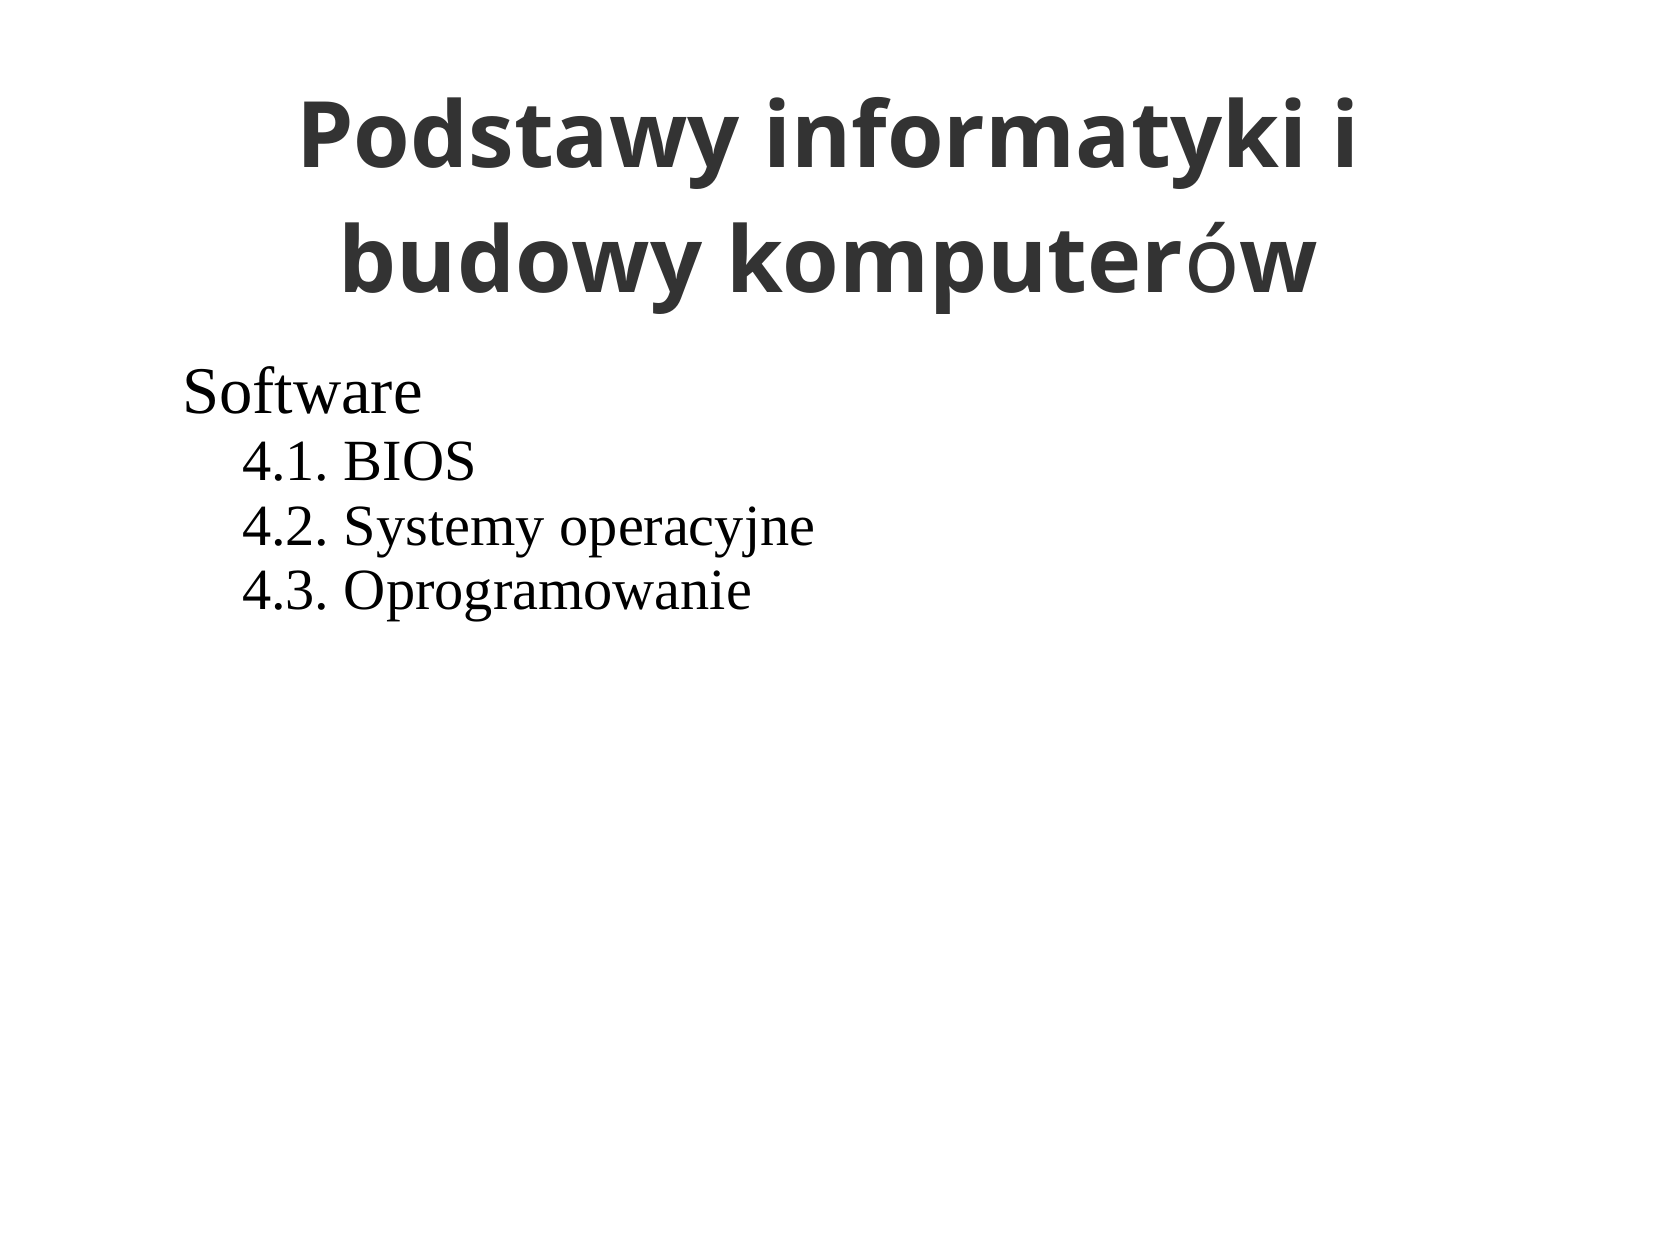

# Podstawy informatyki i budowy komputerów
 Software
4.1. BIOS
4.2. Systemy operacyjne
4.3. Oprogramowanie